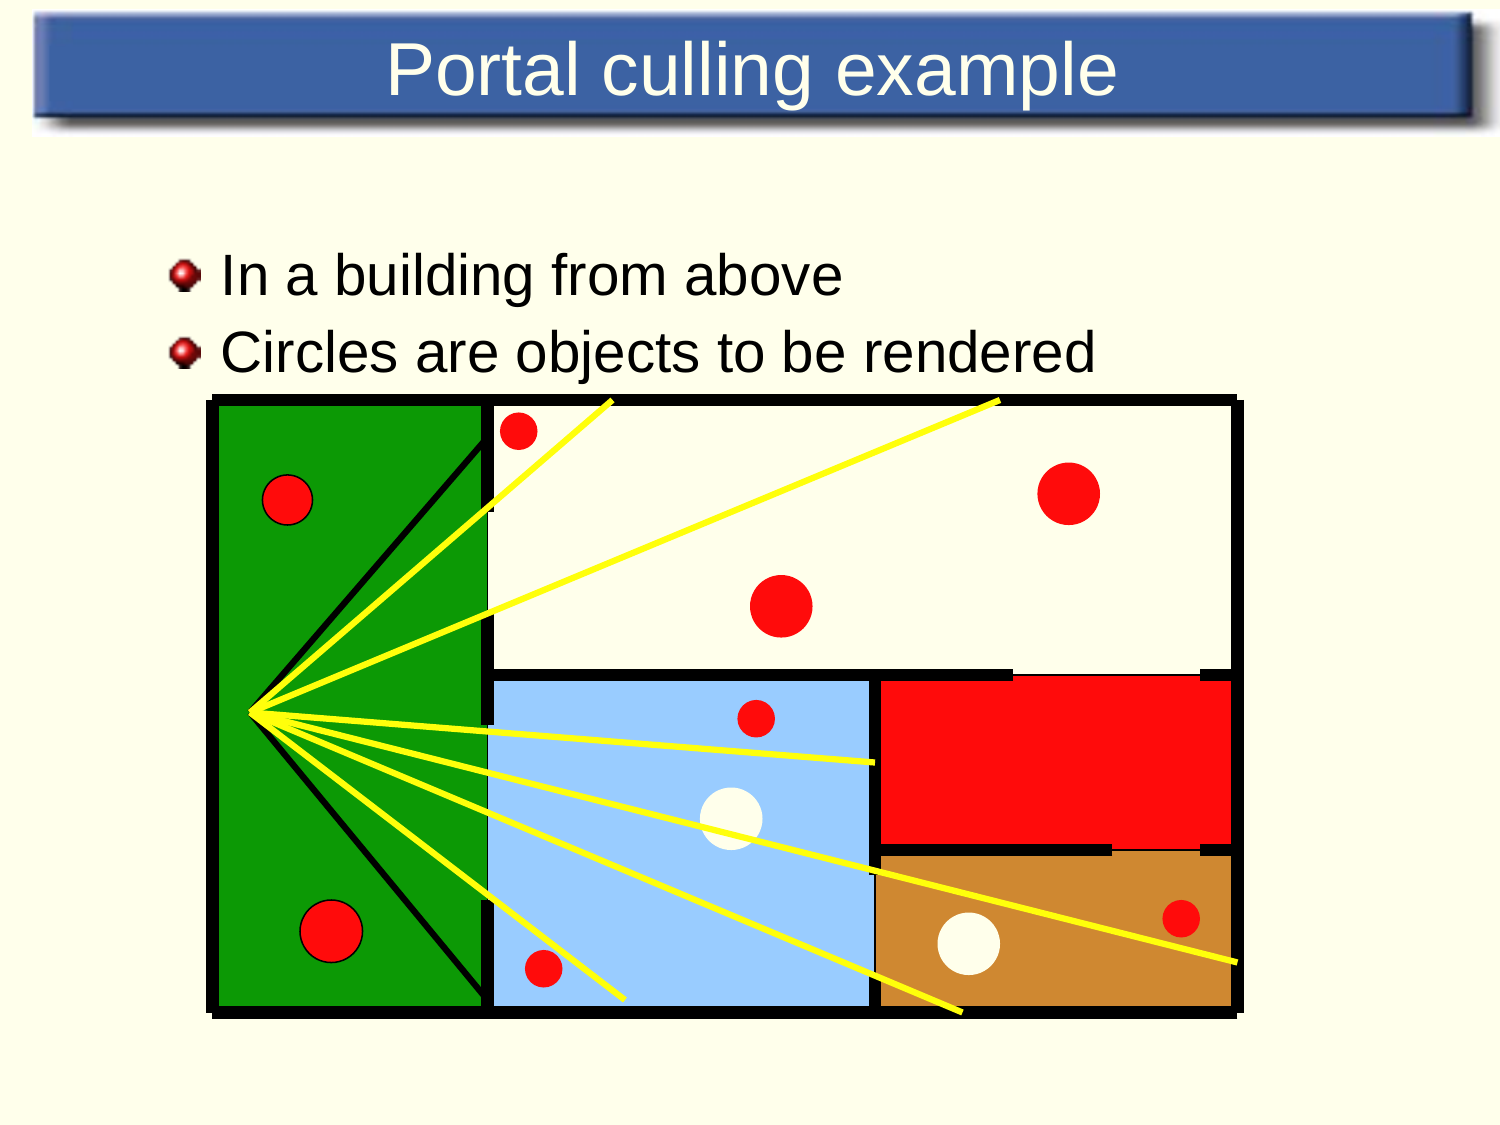

# Portal culling example
In a building from above
Circles are objects to be rendered